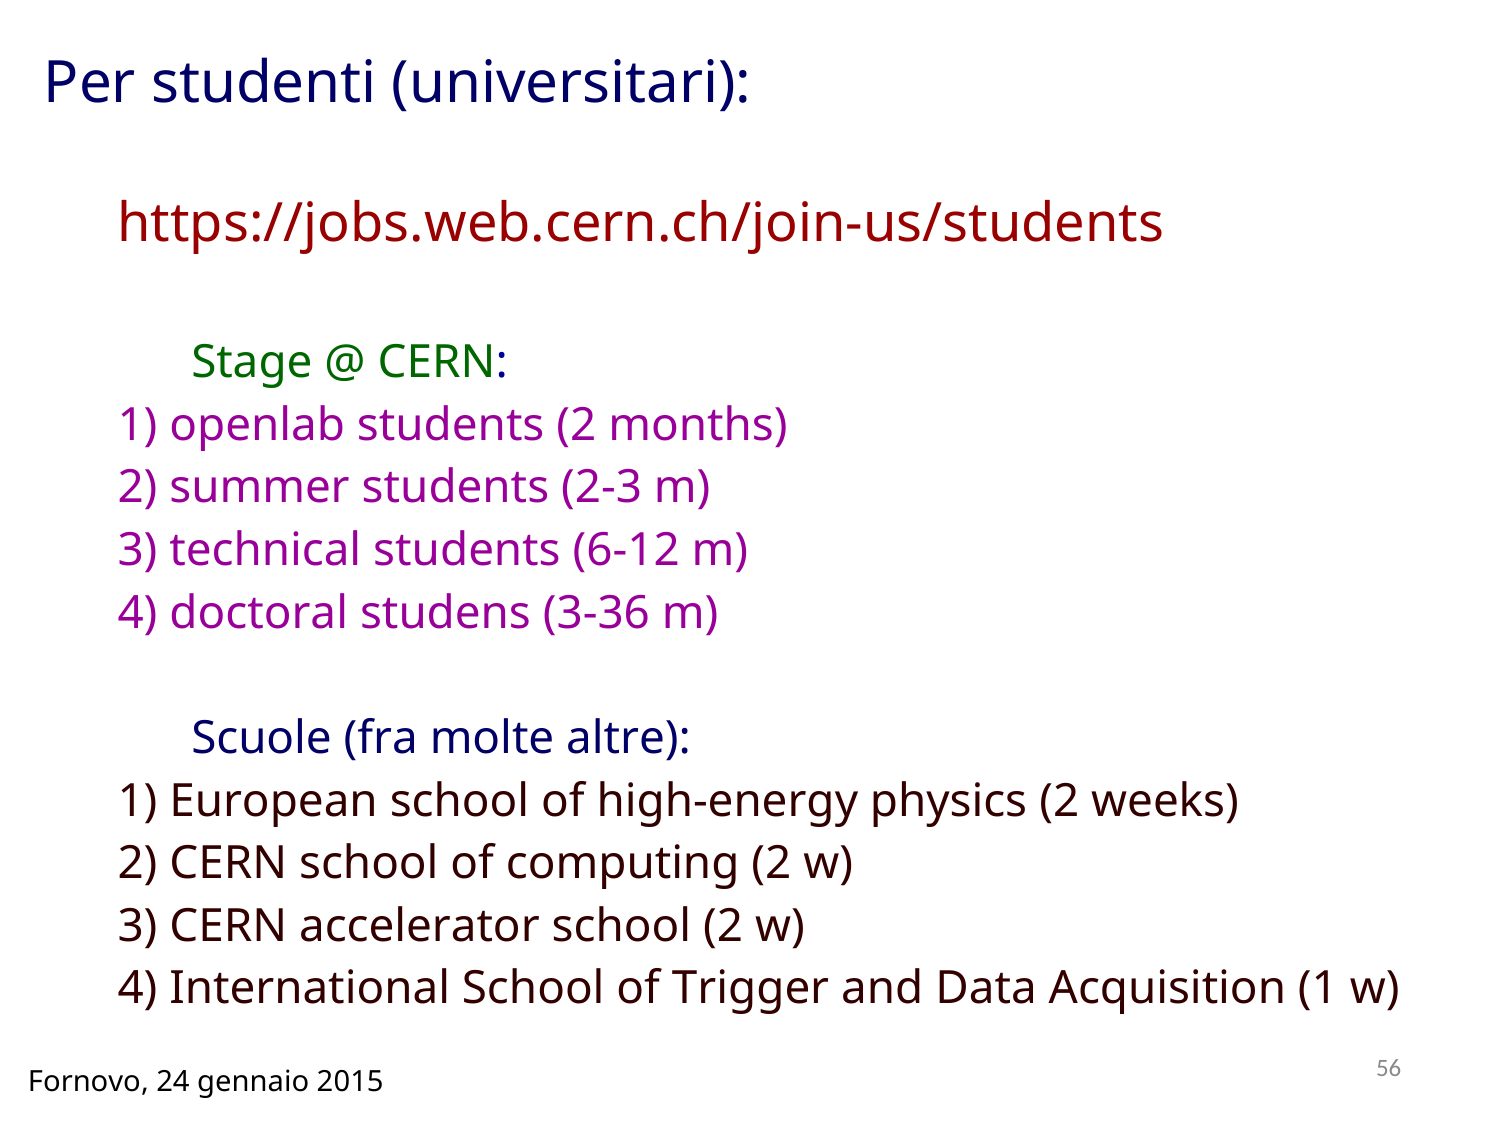

Per studenti (universitari):
	https://jobs.web.cern.ch/join-us/students
		Stage @ CERN:
	1) openlab students (2 months)
	2) summer students (2-3 m)
	3) technical students (6-12 m)
	4) doctoral studens (3-36 m)
		Scuole (fra molte altre):
	1) European school of high-energy physics (2 weeks)
	2) CERN school of computing (2 w)
	3) CERN accelerator school (2 w)
	4) International School of Trigger and Data Acquisition (1 w)
56